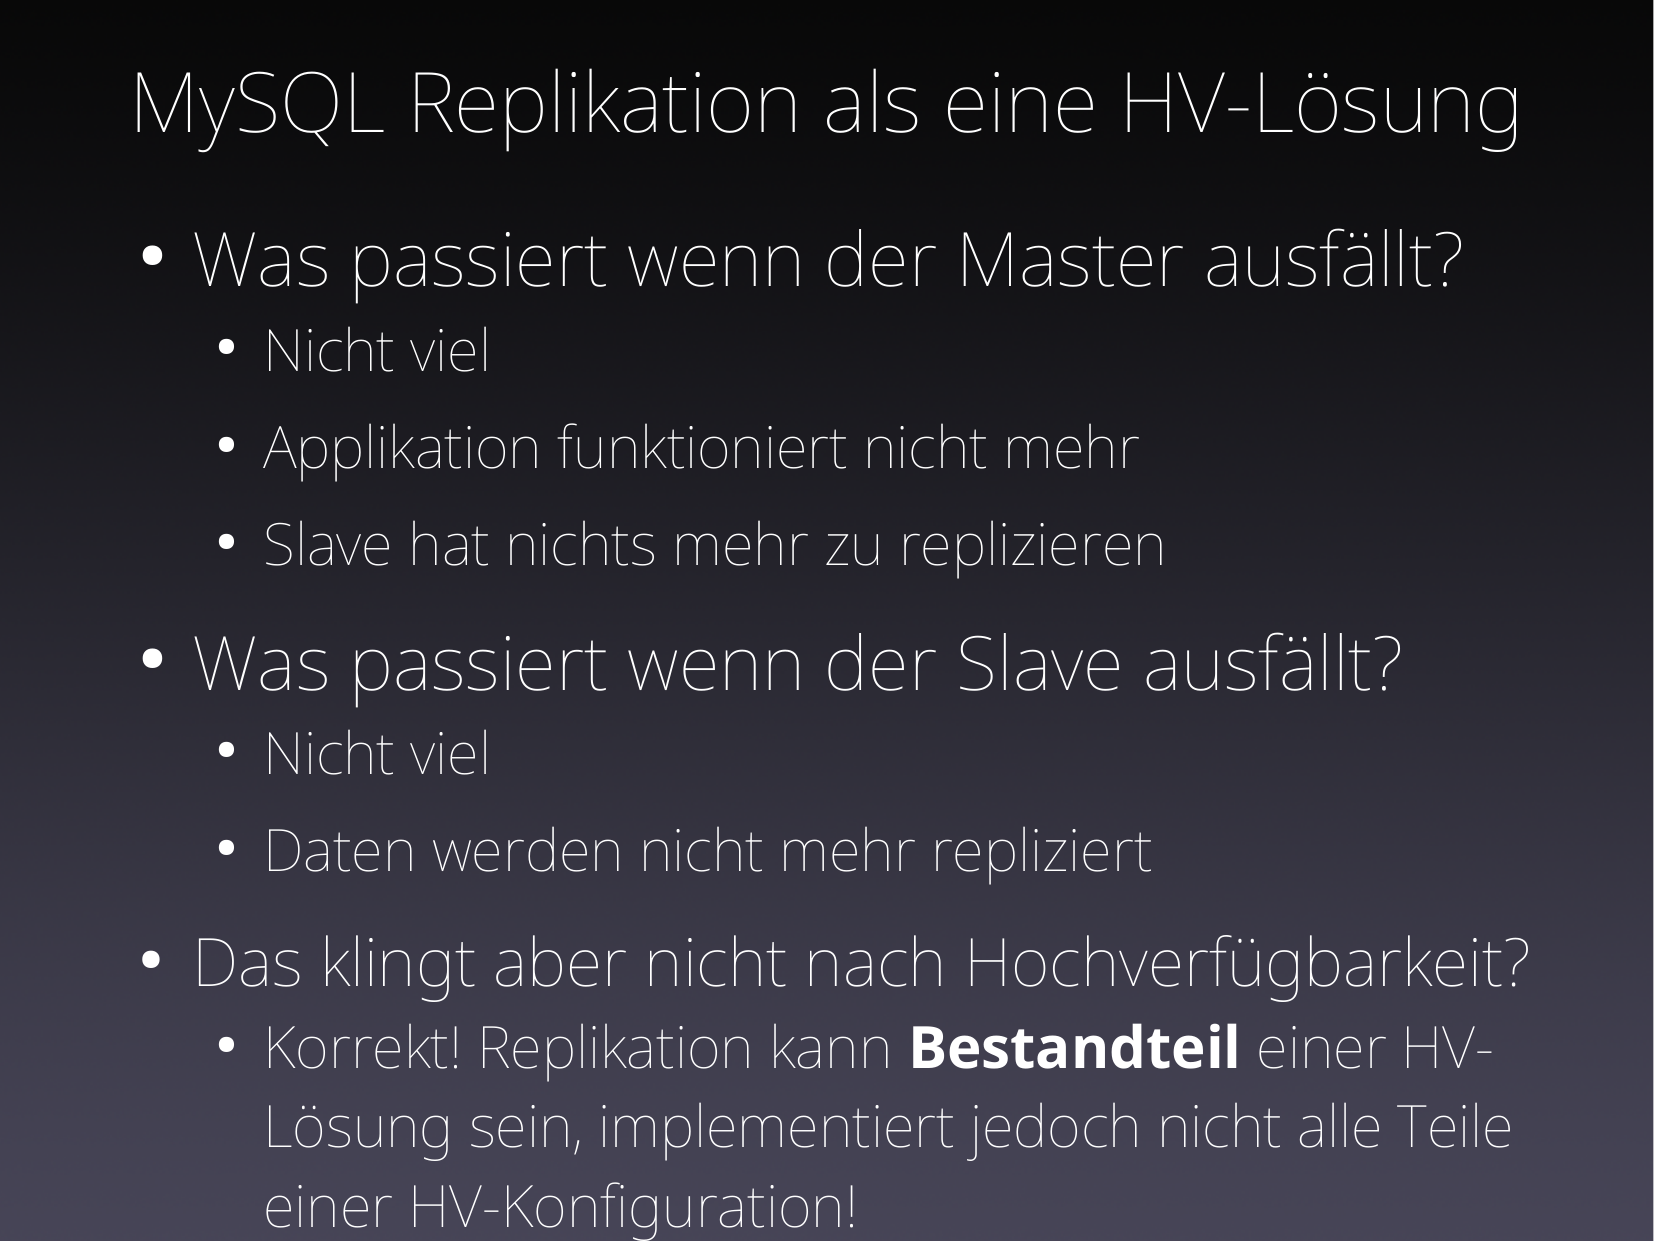

# MySQL Replikation als eine HV-Lösung
Was passiert wenn der Master ausfällt?
Nicht viel
Applikation funktioniert nicht mehr
Slave hat nichts mehr zu replizieren
Was passiert wenn der Slave ausfällt?
Nicht viel
Daten werden nicht mehr repliziert
Das klingt aber nicht nach Hochverfügbarkeit?
Korrekt! Replikation kann Bestandteil einer HV-Lösung sein, implementiert jedoch nicht alle Teile einer HV-Konfiguration!